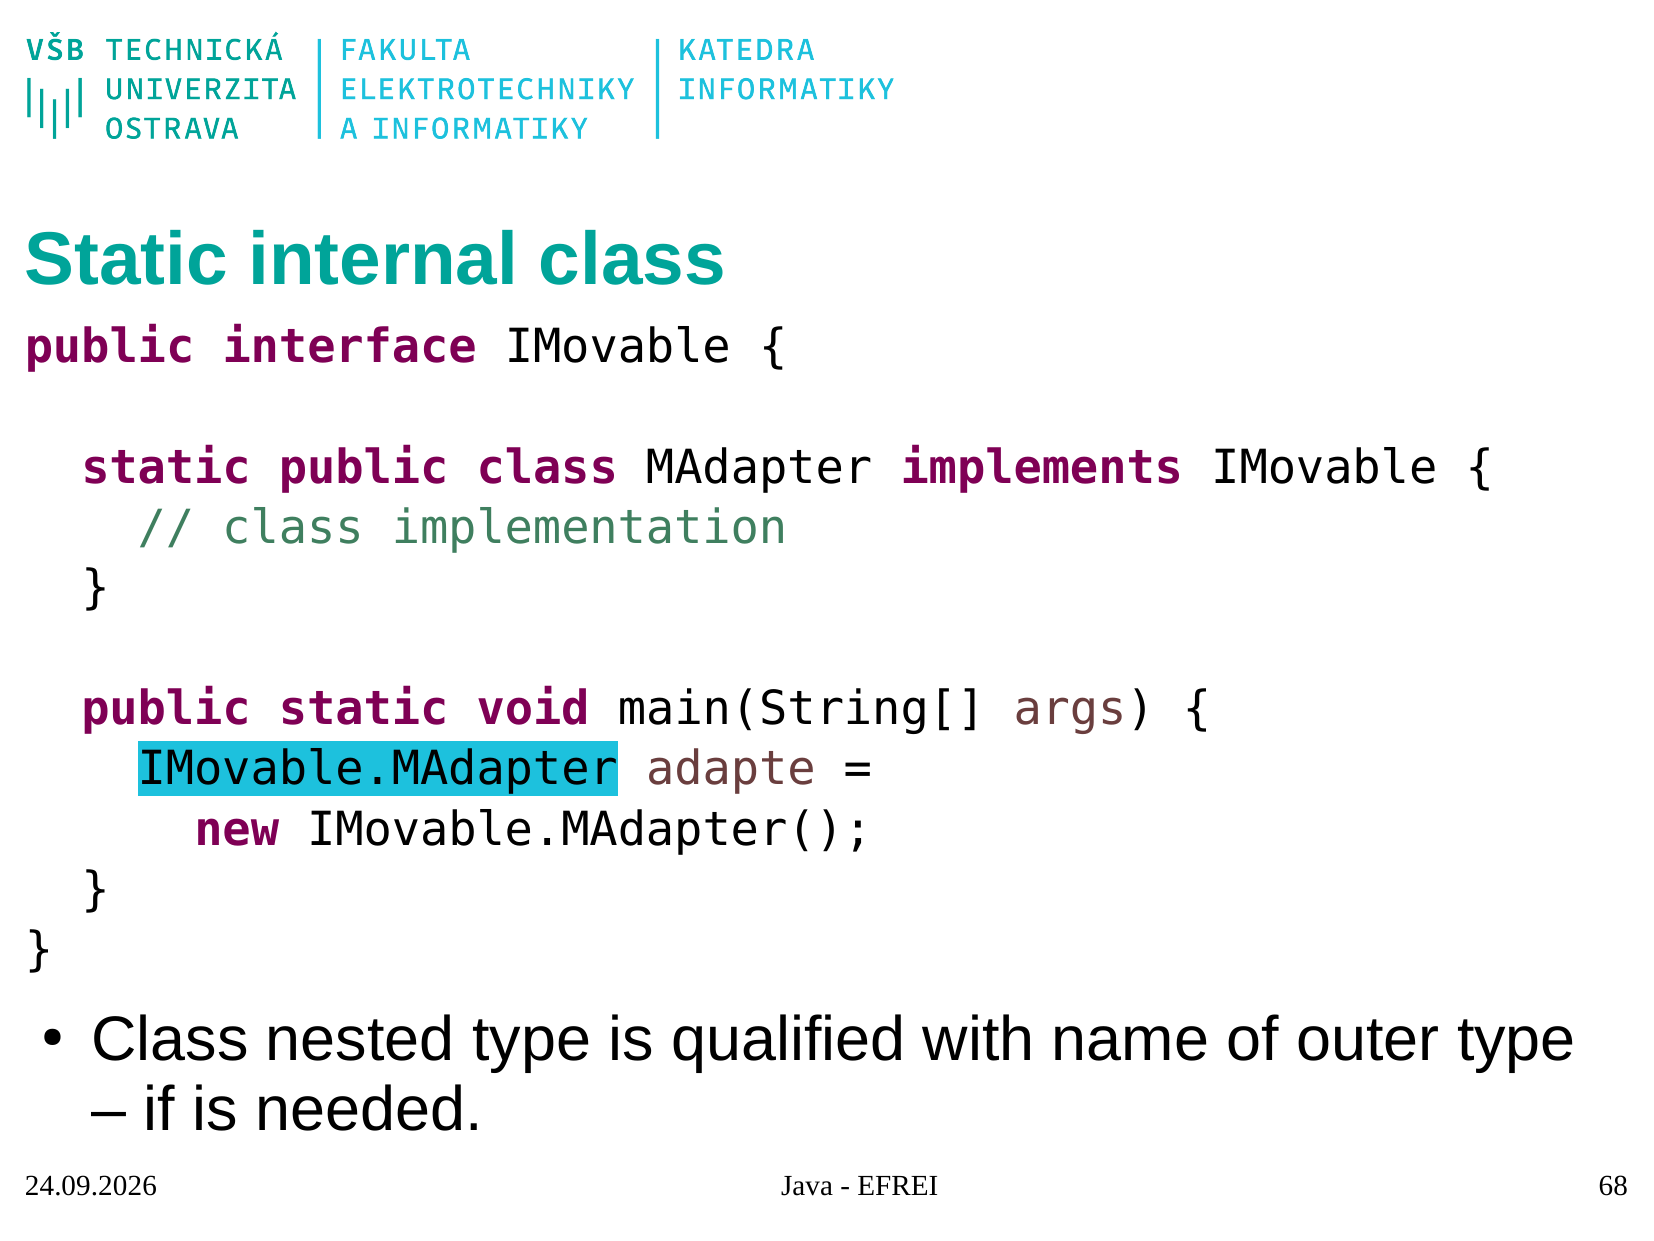

# Static internal class
public interface IMovable {
 static public class MAdapter implements IMovable {
 // class implementation
 }
 public static void main(String[] args) {
 IMovable.MAdapter adapte =
 new IMovable.MAdapter();
 }
}
Class nested type is qualified with name of outer type – if is needed.
Java - EFREI
68